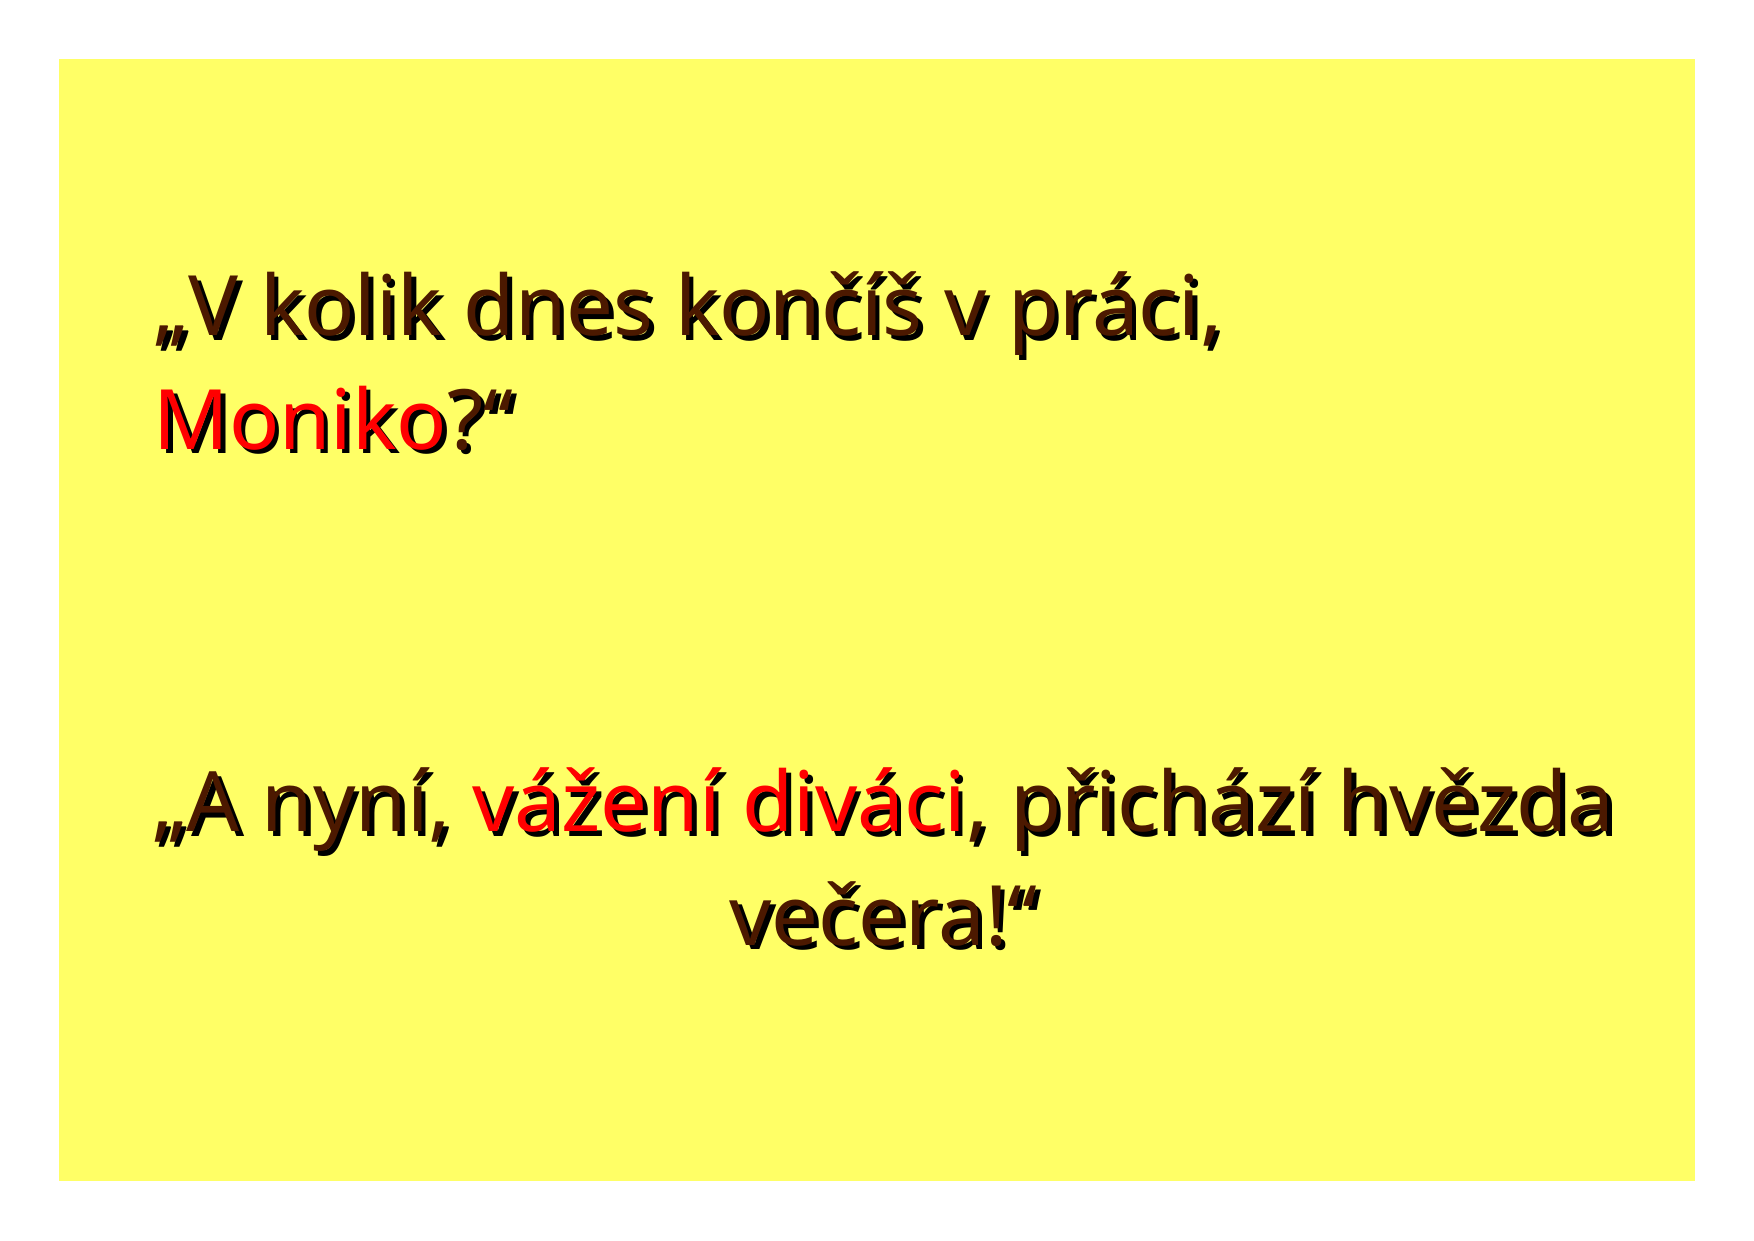

„V kolik dnes končíš v práci, Moniko?“
# „A nyní, vážení diváci, přichází hvězda večera!“